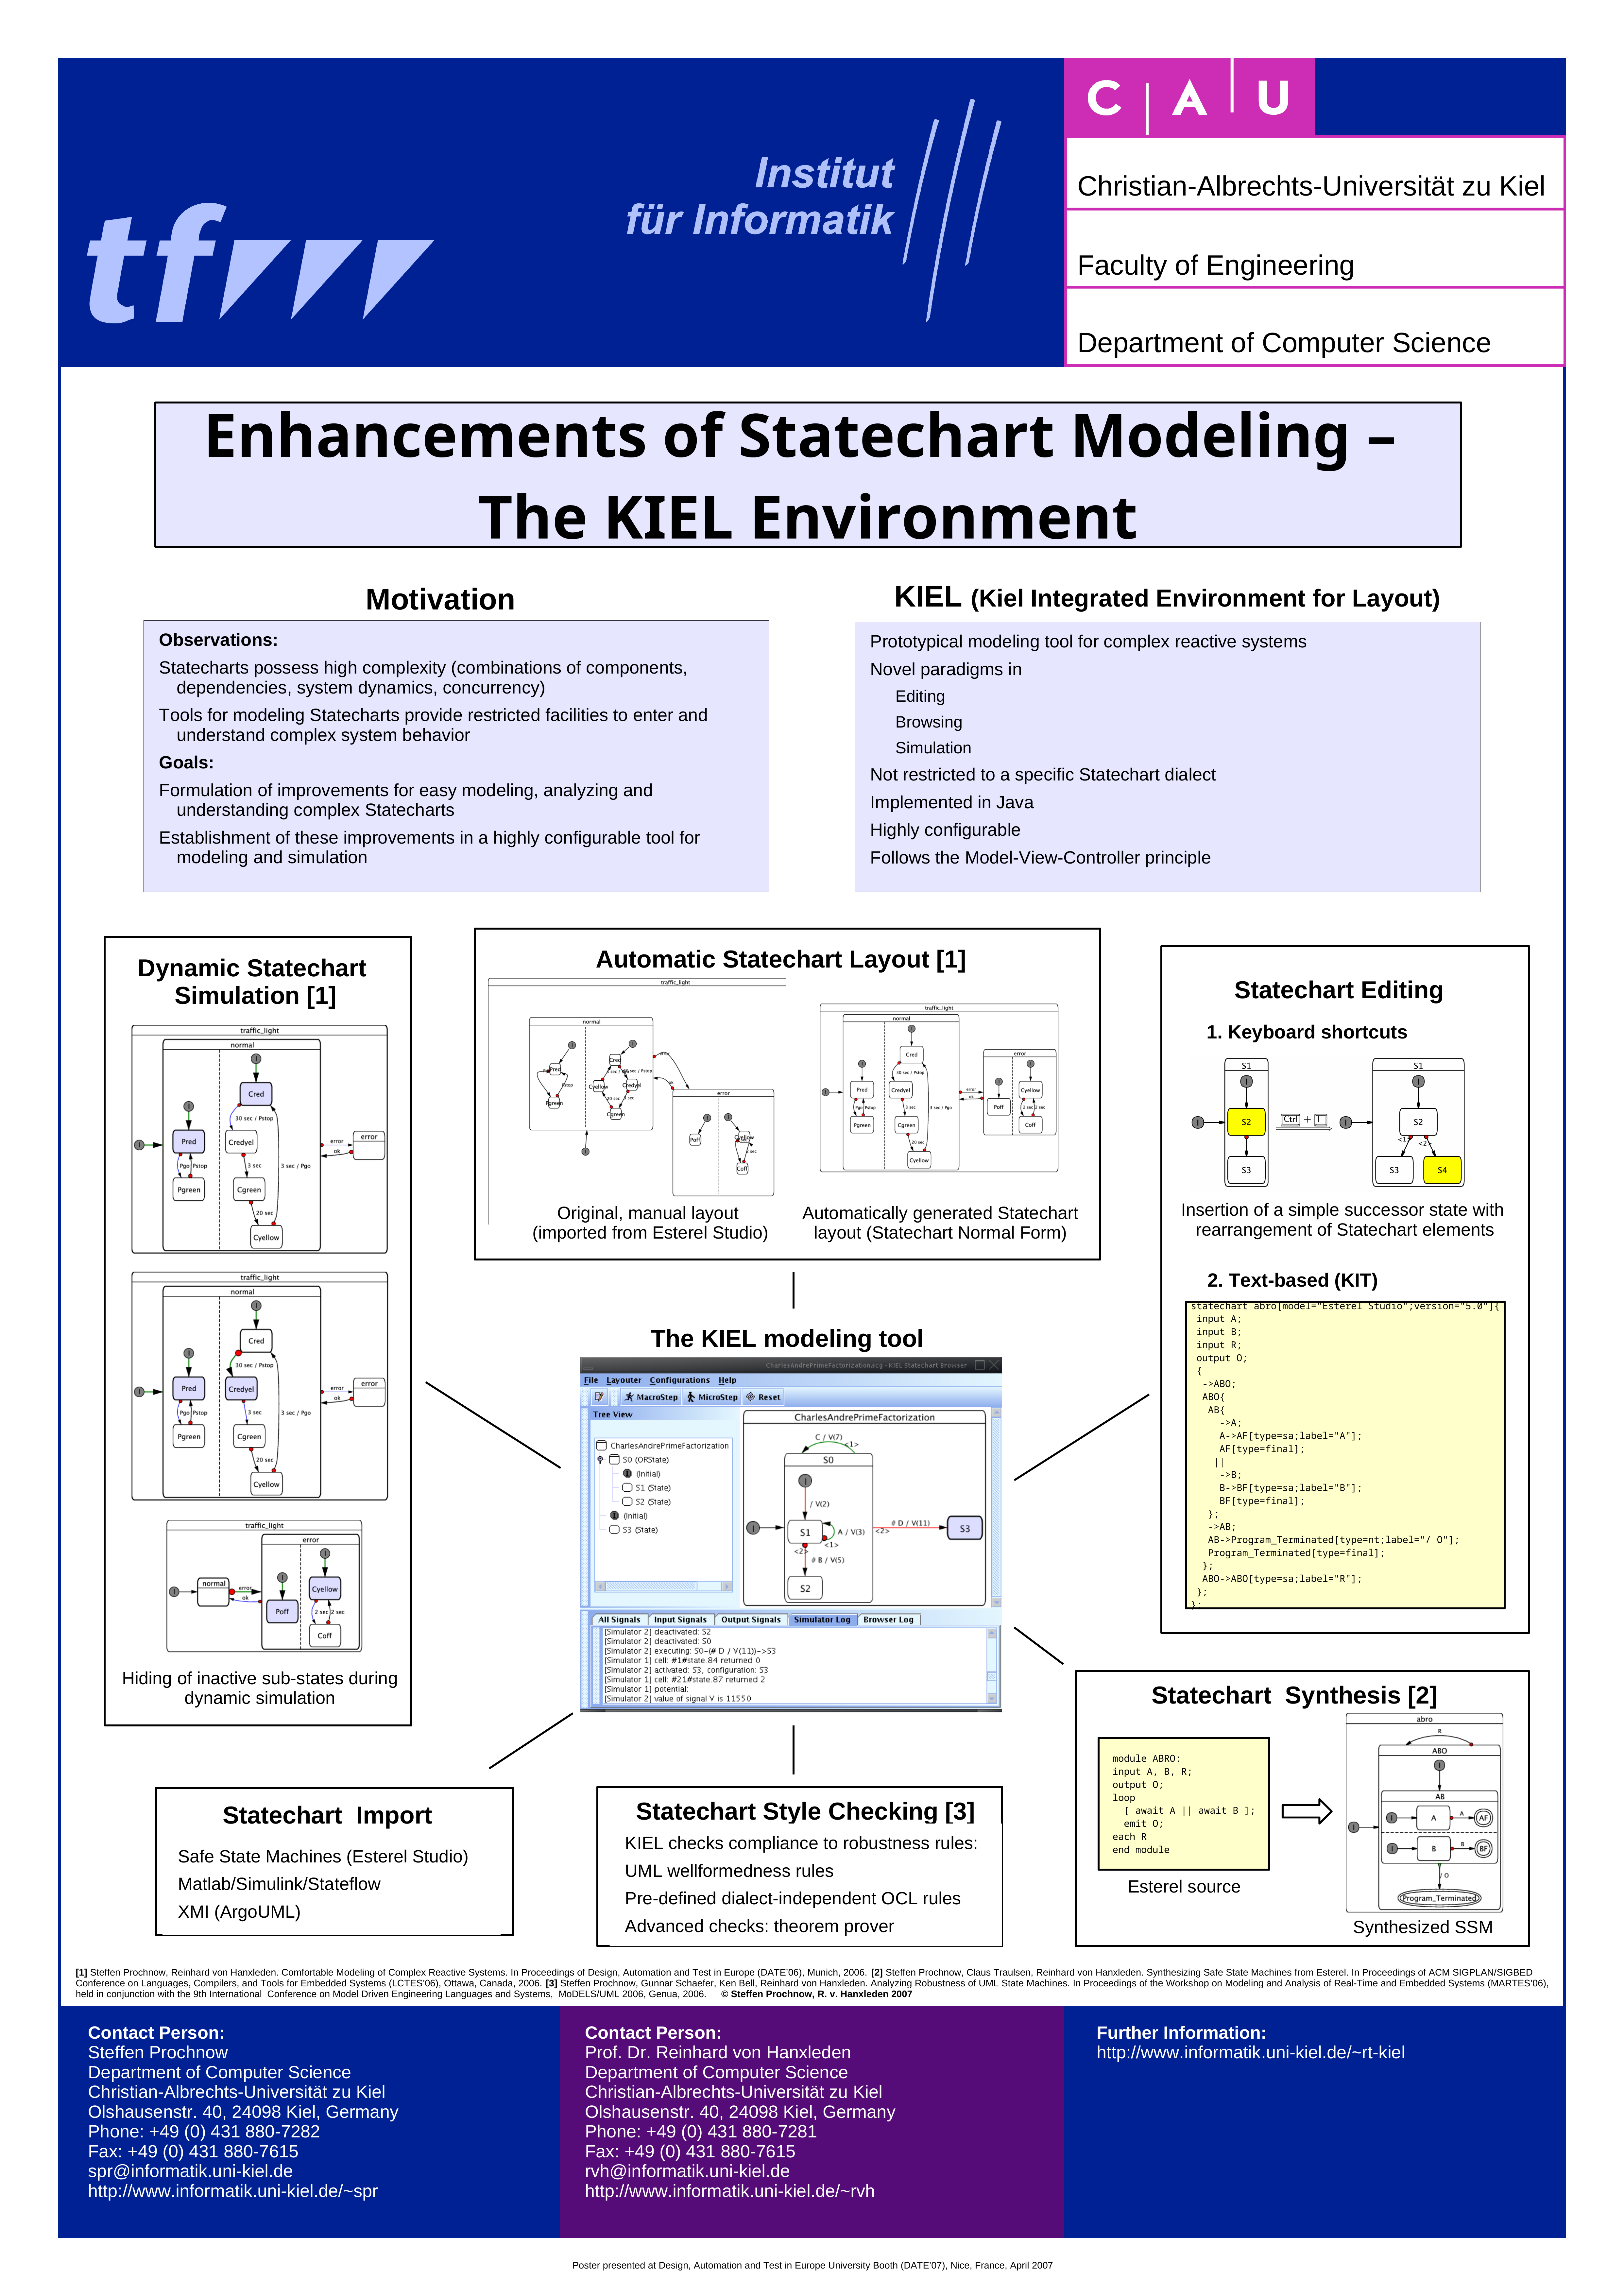

Christian-Albrechts-Universität zu Kiel
Faculty of Engineering
Department of Computer Science
Enhancements of Statechart Modeling –
The KIEL Environment
KIEL (Kiel Integrated Environment for Layout)
Motivation
# Observations:
Statecharts possess high complexity (combinations of components, dependencies, system dynamics, concurrency)
Tools for modeling Statecharts provide restricted facilities to enter and understand complex system behavior
Goals:
Formulation of improvements for easy modeling, analyzing and understanding complex Statecharts
Establishment of these improvements in a highly configurable tool for modeling and simulation
Prototypical modeling tool for complex reactive systems
Novel paradigms in
Editing
Browsing
Simulation
Not restricted to a specific Statechart dialect
Implemented in Java
Highly configurable
Follows the Model-View-Controller principle
Automatic Statechart Layout [1]
Statechart Editing
Dynamic Statechart
Simulation [1]
Original, manual layout
(imported from Esterel Studio)
1. Keyboard shortcuts
Automatically generated Statechart layout (Statechart Normal Form)
Insertion of a simple successor state with rearrangement of Statechart elements
2. Text-based (KIT)
statechart abro[model="Esterel Studio";version="5.0"]{
 input A;
 input B;
 input R;
 output O;
 {
 ->ABO;
 ABO{
 AB{
 ->A;
 A->AF[type=sa;label="A"];
 AF[type=final];
 ||
 ->B;
 B->BF[type=sa;label="B"];
 BF[type=final];
 };
 ->AB;
 AB->Program_Terminated[type=nt;label="/ O"];
 Program_Terminated[type=final];
 };
 ABO->ABO[type=sa;label="R"];
 };
};
The KIEL modeling tool
Hiding of inactive sub-states during dynamic simulation
Statechart Synthesis [2]
module ABRO:
input A, B, R;
output O;
loop
 [ await A || await B ];
 emit O;
each R
end module
Statechart Import
Statechart Style Checking [3]
KIEL checks compliance to robustness rules:
UML wellformedness rules
Pre-defined dialect-independent OCL rules
Advanced checks: theorem prover
Safe State Machines (Esterel Studio)
Matlab/Simulink/Stateflow
XMI (ArgoUML)
Esterel source
Synthesized SSM
[1] Steffen Prochnow, Reinhard von Hanxleden. Comfortable Modeling of Complex Reactive Systems. In Proceedings of Design, Automation and Test in Europe (DATE’06), Munich, 2006. [2] Steffen Prochnow, Claus Traulsen, Reinhard von Hanxleden. Synthesizing Safe State Machines from Esterel. In Proceedings of ACM SIGPLAN/SIGBED Conference on Languages, Compilers, and Tools for Embedded Systems (LCTES’06), Ottawa, Canada, 2006. [3] Steffen Prochnow, Gunnar Schaefer, Ken Bell, Reinhard von Hanxleden. Analyzing Robustness of UML State Machines. In Proceedings of the Workshop on Modeling and Analysis of Real-Time and Embedded Systems (MARTES’06), held in conjunction with the 9th International Conference on Model Driven Engineering Languages and Systems, MoDELS/UML 2006, Genua, 2006. © Steffen Prochnow, R. v. Hanxleden 2007
Contact Person:
Steffen Prochnow
Department of Computer Science
Christian-Albrechts-Universität zu Kiel
Olshausenstr. 40, 24098 Kiel, Germany
Phone: +49 (0) 431 880-7282
Fax: +49 (0) 431 880-7615
spr@informatik.uni-kiel.de
http://www.informatik.uni-kiel.de/~spr
Contact Person:
Prof. Dr. Reinhard von Hanxleden
Department of Computer Science
Christian-Albrechts-Universität zu Kiel
Olshausenstr. 40, 24098 Kiel, Germany
Phone: +49 (0) 431 880-7281
Fax: +49 (0) 431 880-7615
rvh@informatik.uni-kiel.de
http://www.informatik.uni-kiel.de/~rvh
Further Information:
http://www.informatik.uni-kiel.de/~rt-kiel
Poster presented at Design, Automation and Test in Europe University Booth (DATE’07), Nice, France, April 2007